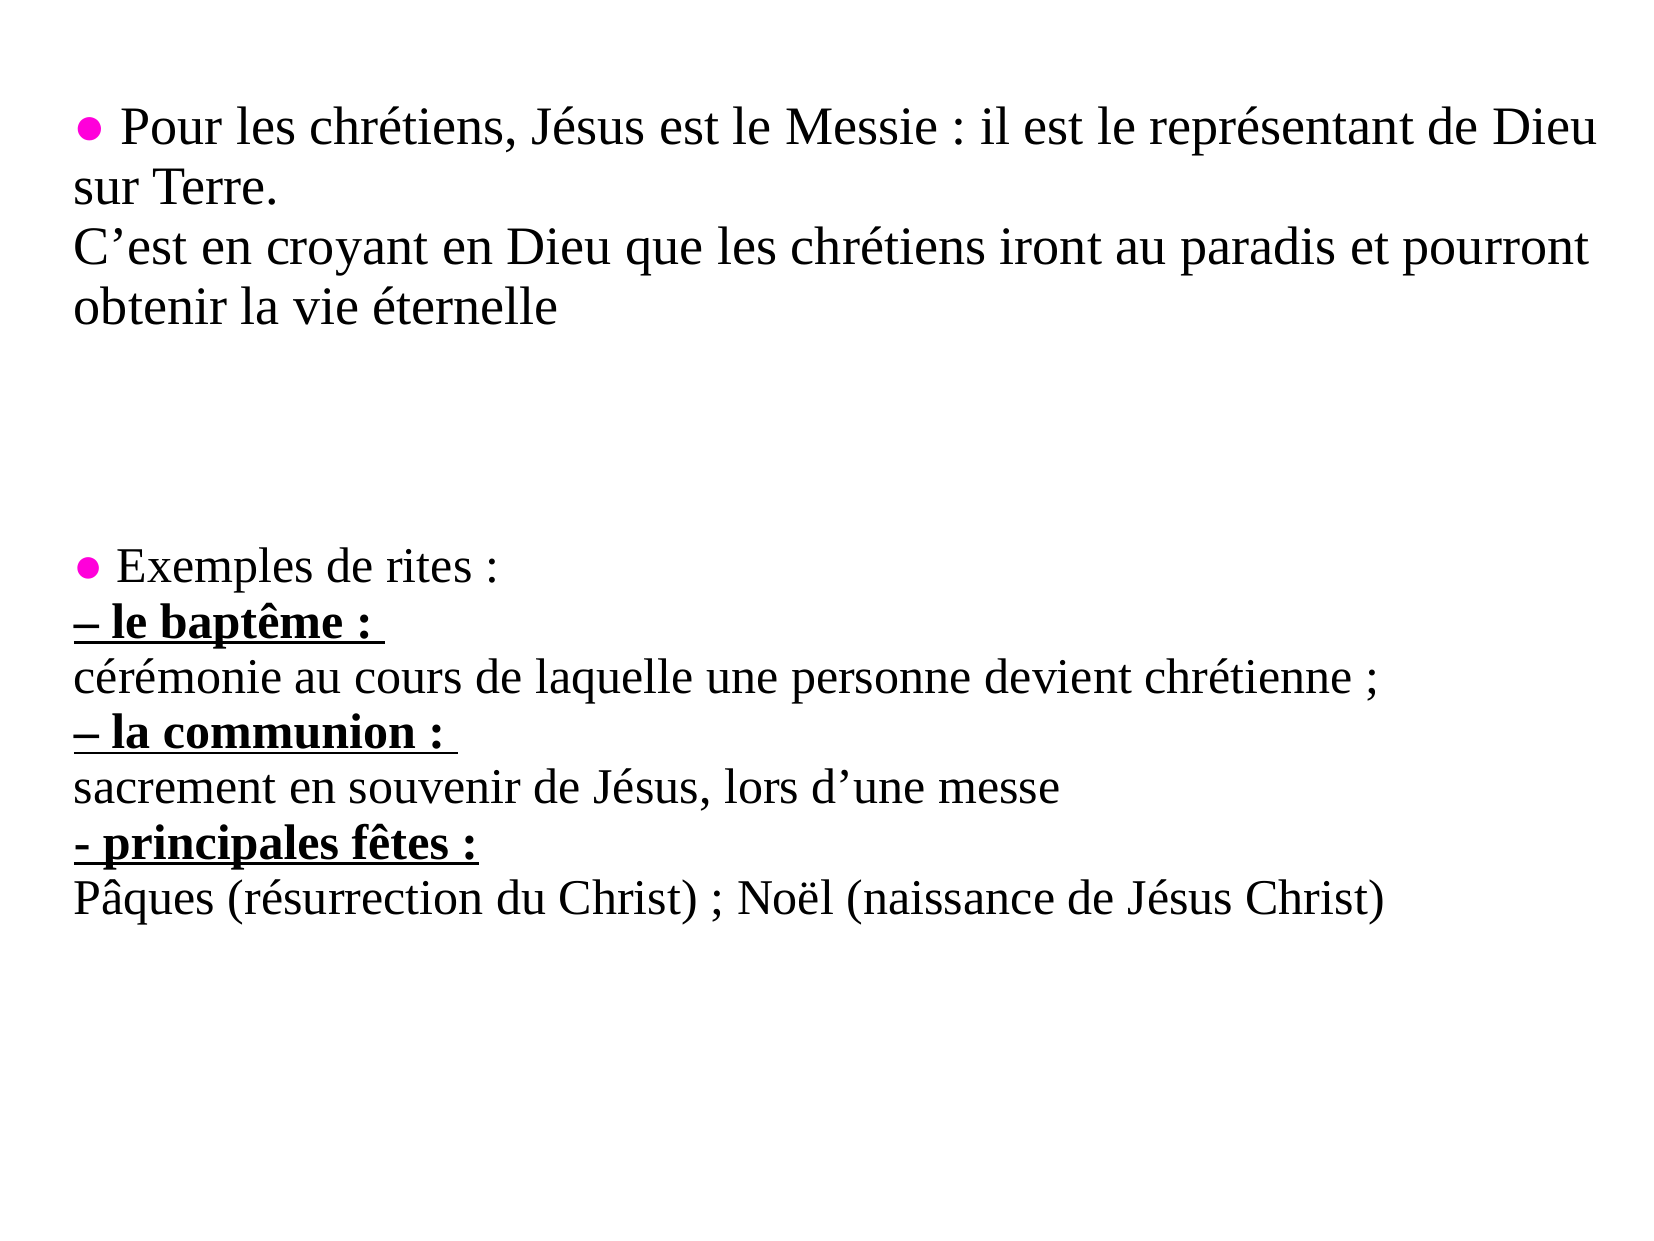

● Pour les chrétiens, Jésus est le Messie : il est le représentant de Dieu sur Terre.
C’est en croyant en Dieu que les chrétiens iront au paradis et pourront obtenir la vie éternelle
● Exemples de rites :
– le baptême :
cérémonie au cours de laquelle une personne devient chrétienne ;
– la communion :
sacrement en souvenir de Jésus, lors d’une messe
- principales fêtes :
Pâques (résurrection du Christ) ; Noël (naissance de Jésus Christ)